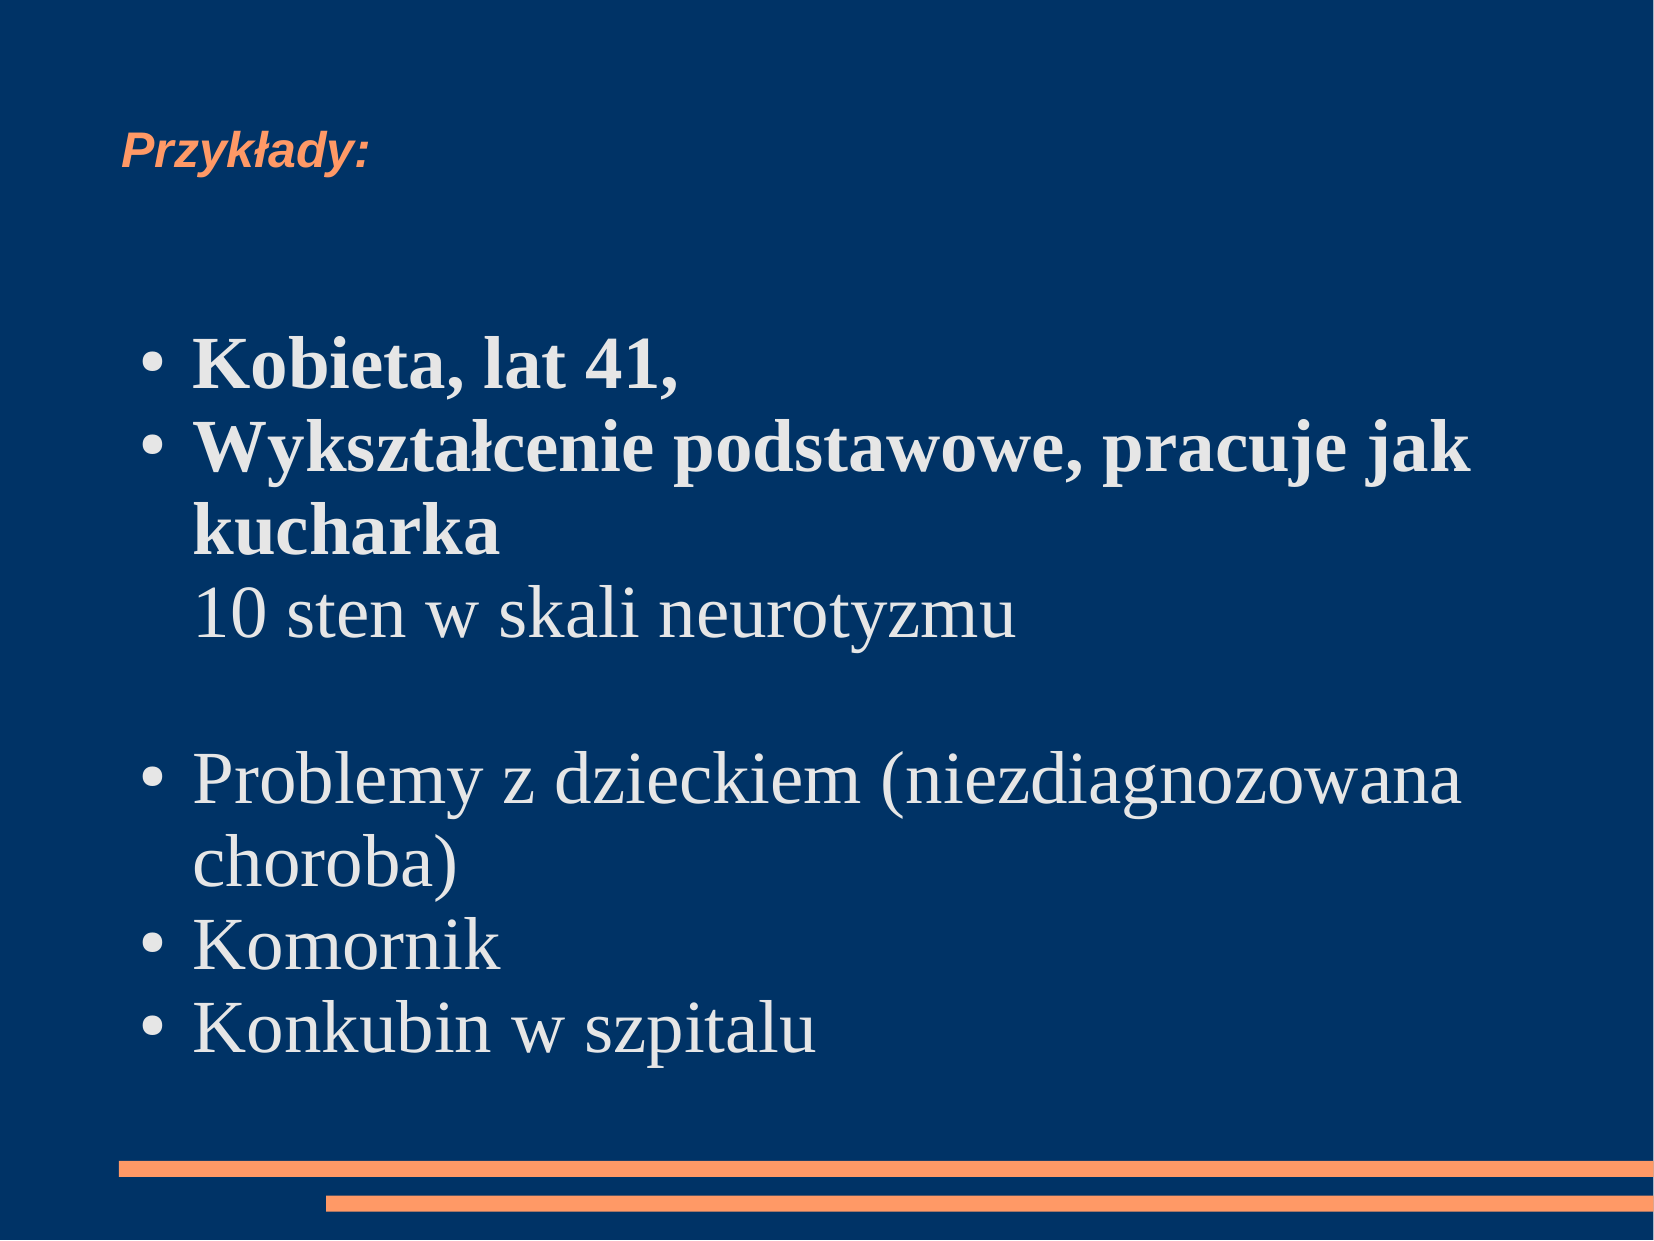

# Przykłady:
Kobieta, lat 41,
Wykształcenie podstawowe, pracuje jak kucharka
10 sten w skali neurotyzmu
Problemy z dzieckiem (niezdiagnozowana choroba)
Komornik
Konkubin w szpitalu